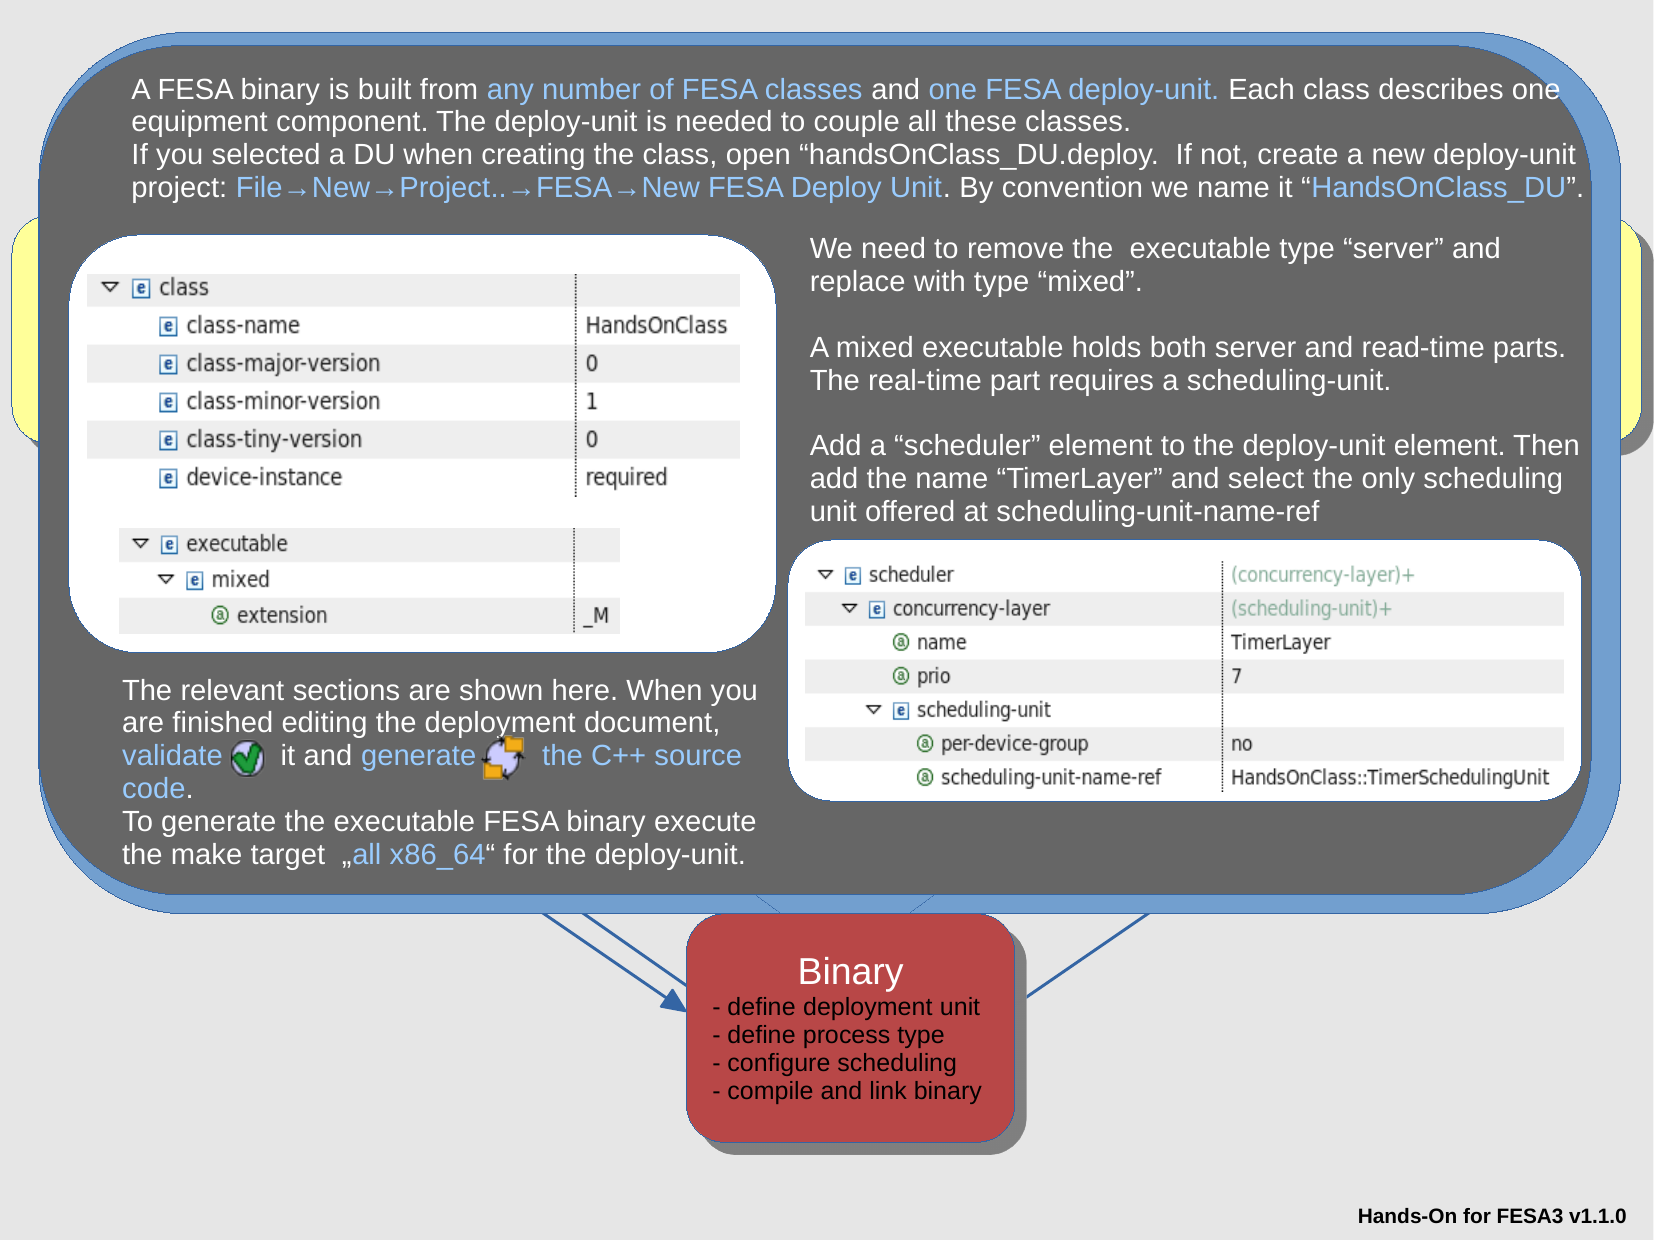

A FESA binary is built from any number of FESA classes and one FESA deploy-unit. Each class describes one equipment component. The deploy-unit is needed to couple all these classes.
If you selected a DU when creating the class, open “handsOnClass_DU.deploy. If not, create a new deploy-unit project: File→New→Project..→FESA→New FESA Deploy Unit. By convention we name it “HandsOnClass_DU”.
We need to remove the executable type “server” and replace with type “mixed”.
A mixed executable holds both server and read-time parts. The real-time part requires a scheduling-unit.
Add a “scheduler” element to the deploy-unit element. Then add the name “TimerLayer” and select the only scheduling unit offered at scheduling-unit-name-ref
The relevant sections are shown here. When you are finished editing the deployment document, validate it and generate the C++ source code.
To generate the executable FESA binary execute the make target „all x86_64“ for the deploy-unit.
Binary
- define deployment unit
- define process type
- configure scheduling
- compile and link binary